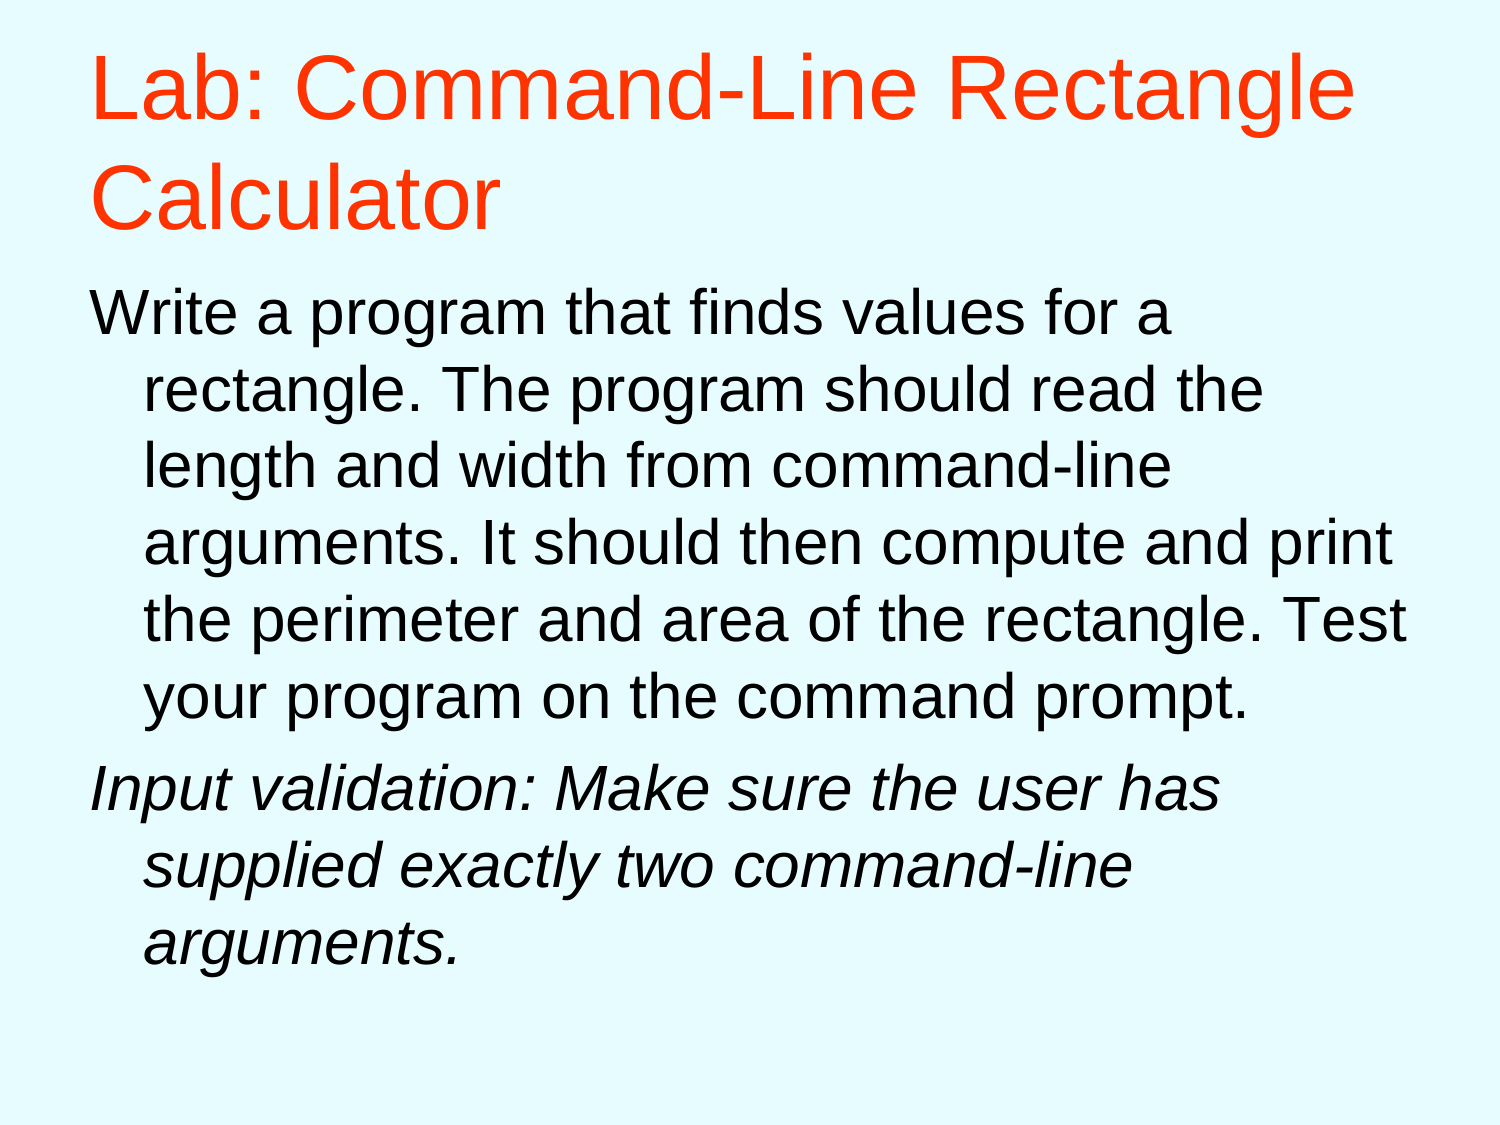

# Lab: Command-Line Rectangle Calculator
Write a program that finds values for a rectangle. The program should read the length and width from command-line arguments. It should then compute and print the perimeter and area of the rectangle. Test your program on the command prompt.
Input validation: Make sure the user has supplied exactly two command-line arguments.